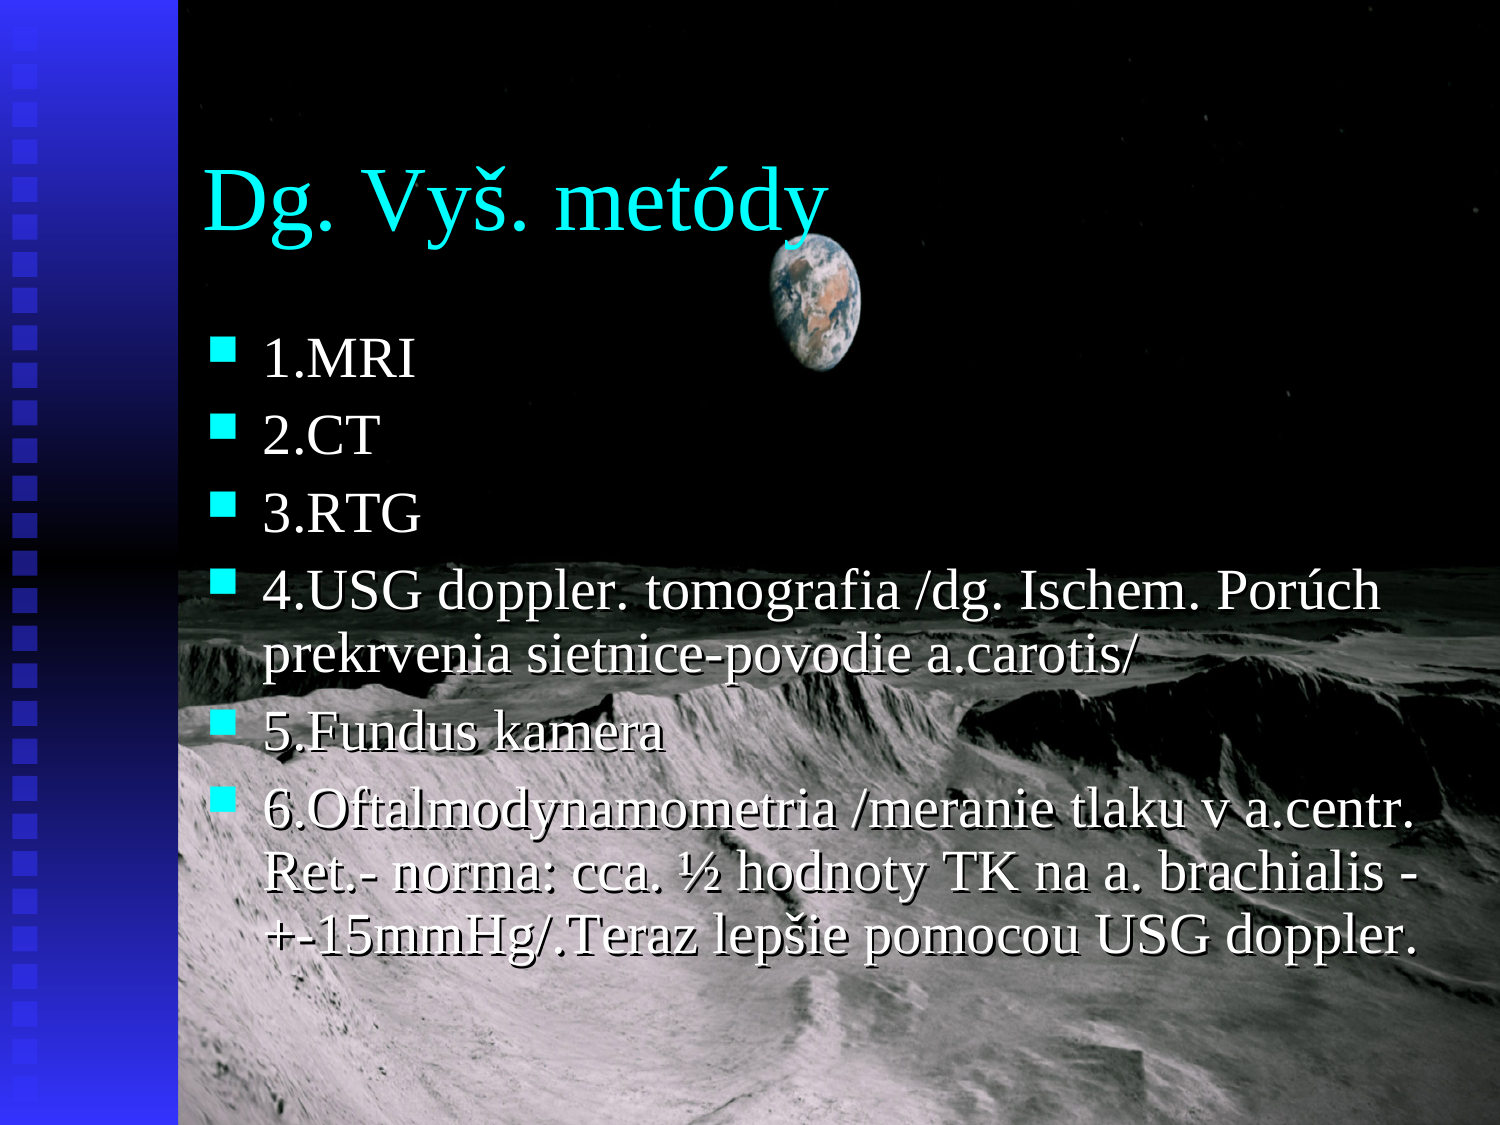

# Dg. Vyš. metódy
1.MRI
2.CT
3.RTG
4.USG doppler. tomografia /dg. Ischem. Porúch prekrvenia sietnice-povodie a.carotis/
5.Fundus kamera
6.Oftalmodynamometria /meranie tlaku v a.centr. Ret.- norma: cca. ½ hodnoty TK na a. brachialis -+-15mmHg/.Teraz lepšie pomocou USG doppler.